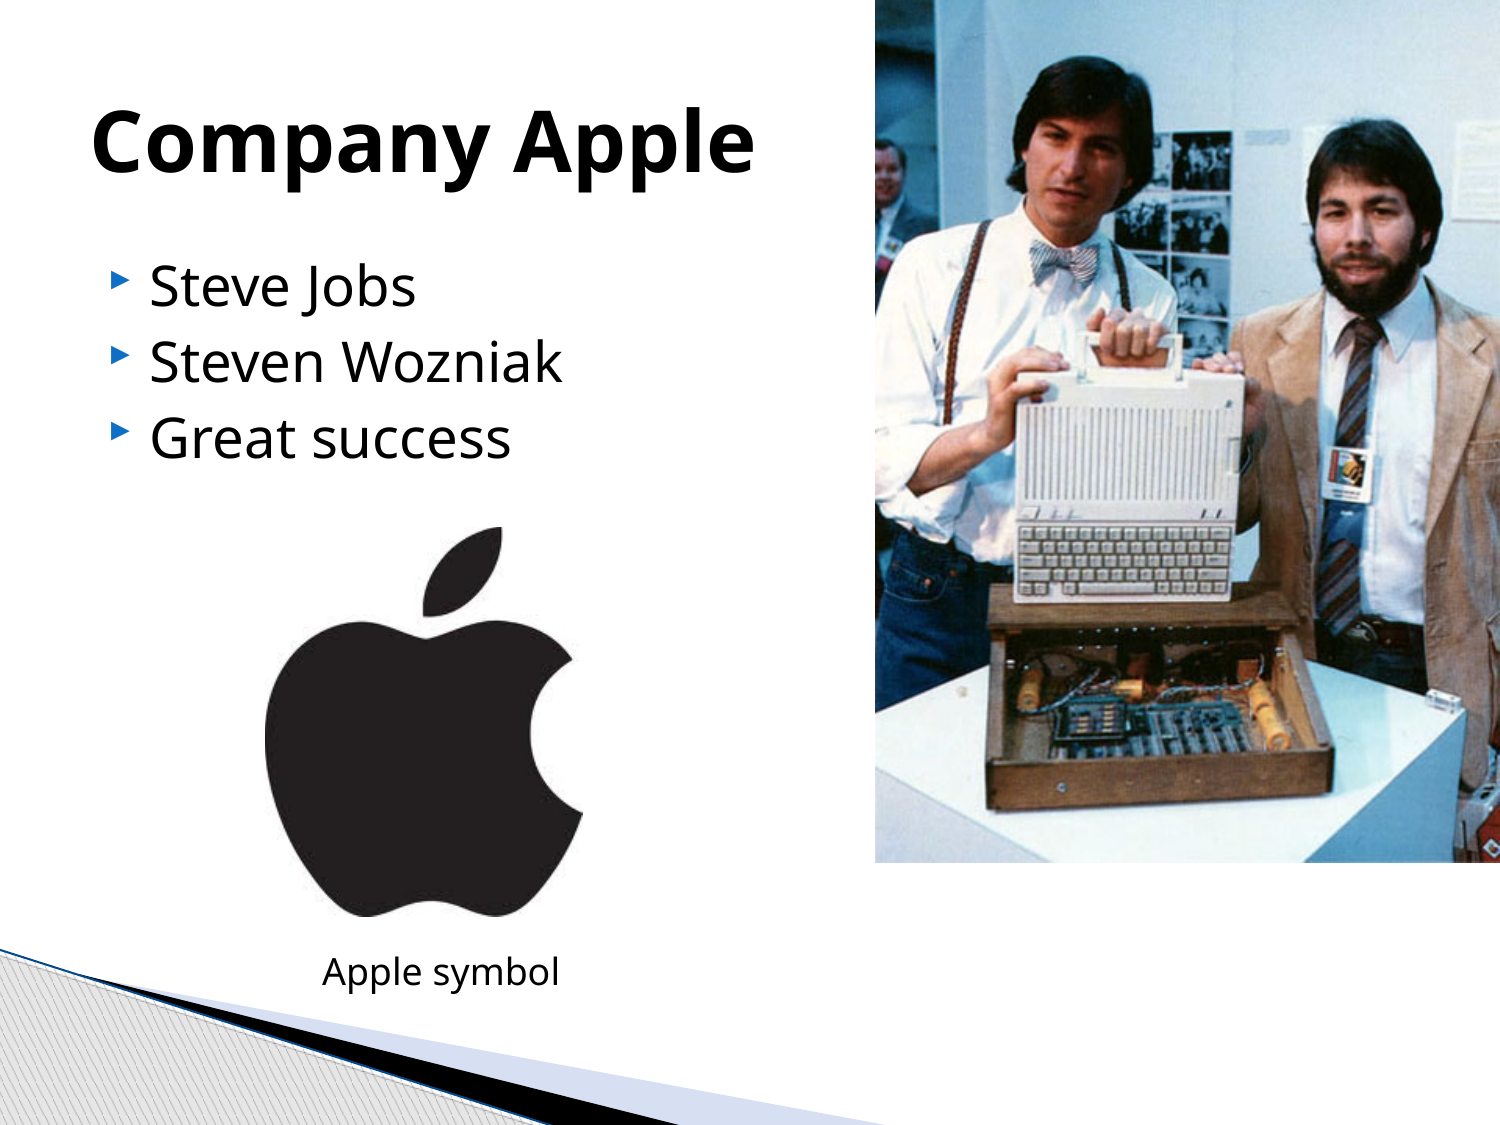

Company Apple
# Steve Jobs
Steven Wozniak
Great success
Apple symbol